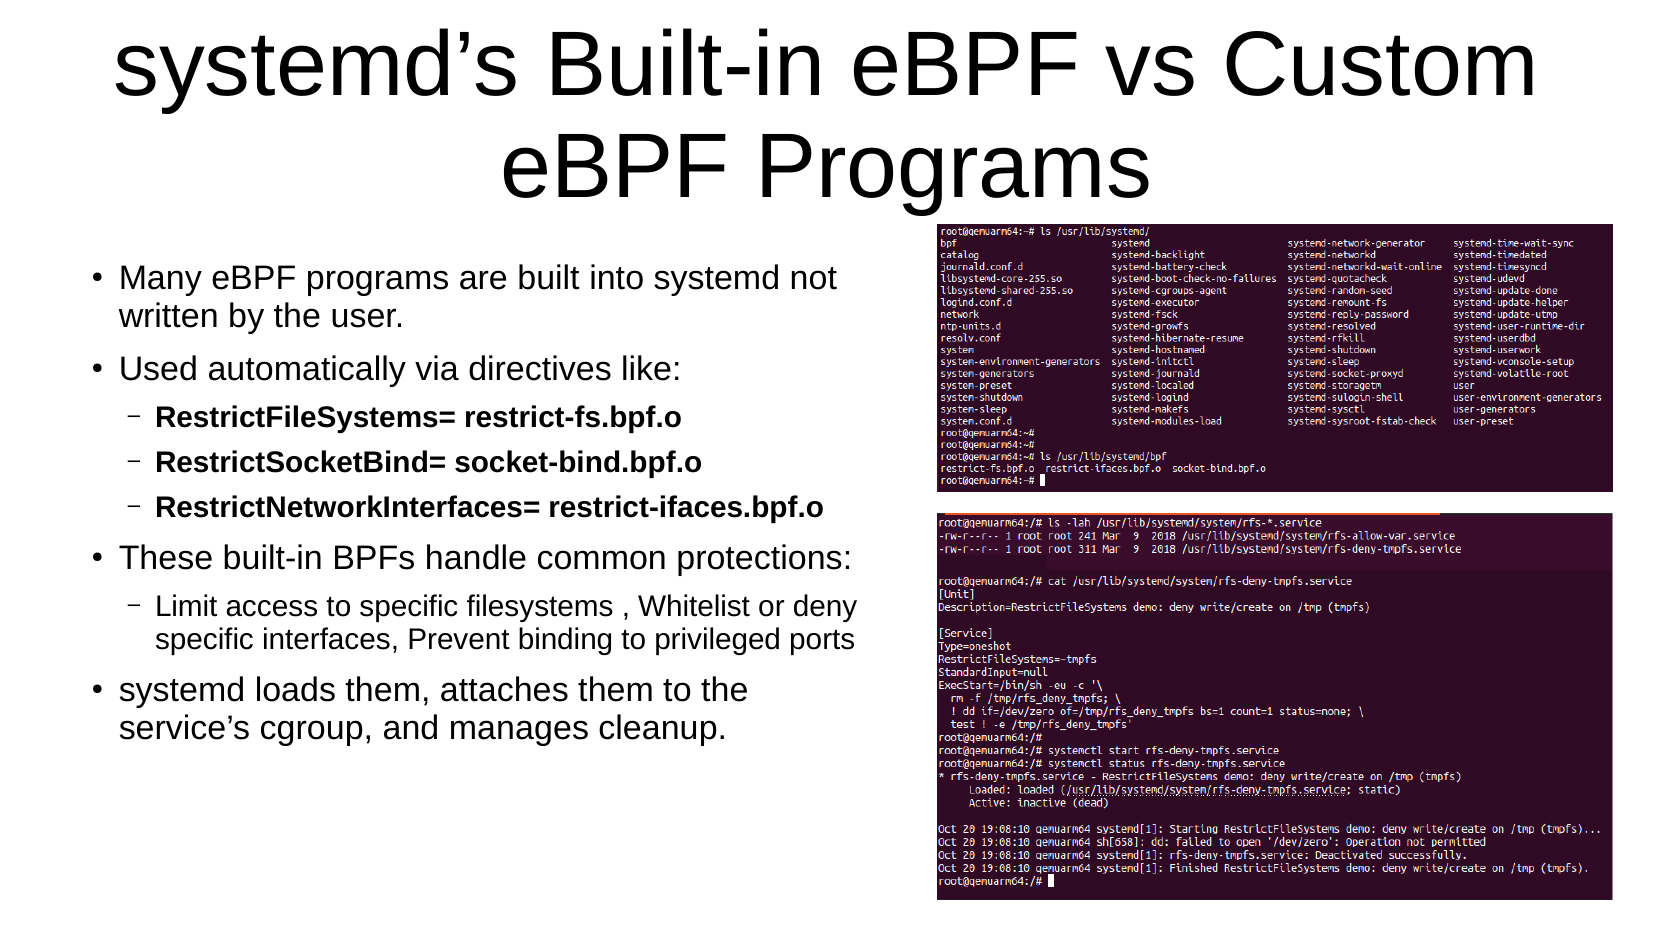

# systemd’s Built-in eBPF vs Custom eBPF Programs
Many eBPF programs are built into systemd not written by the user.
Used automatically via directives like:
RestrictFileSystems= restrict-fs.bpf.o
RestrictSocketBind= socket-bind.bpf.o
RestrictNetworkInterfaces= restrict-ifaces.bpf.o
These built-in BPFs handle common protections:
Limit access to specific filesystems , Whitelist or deny specific interfaces, Prevent binding to privileged ports
systemd loads them, attaches them to the service’s cgroup, and manages cleanup.